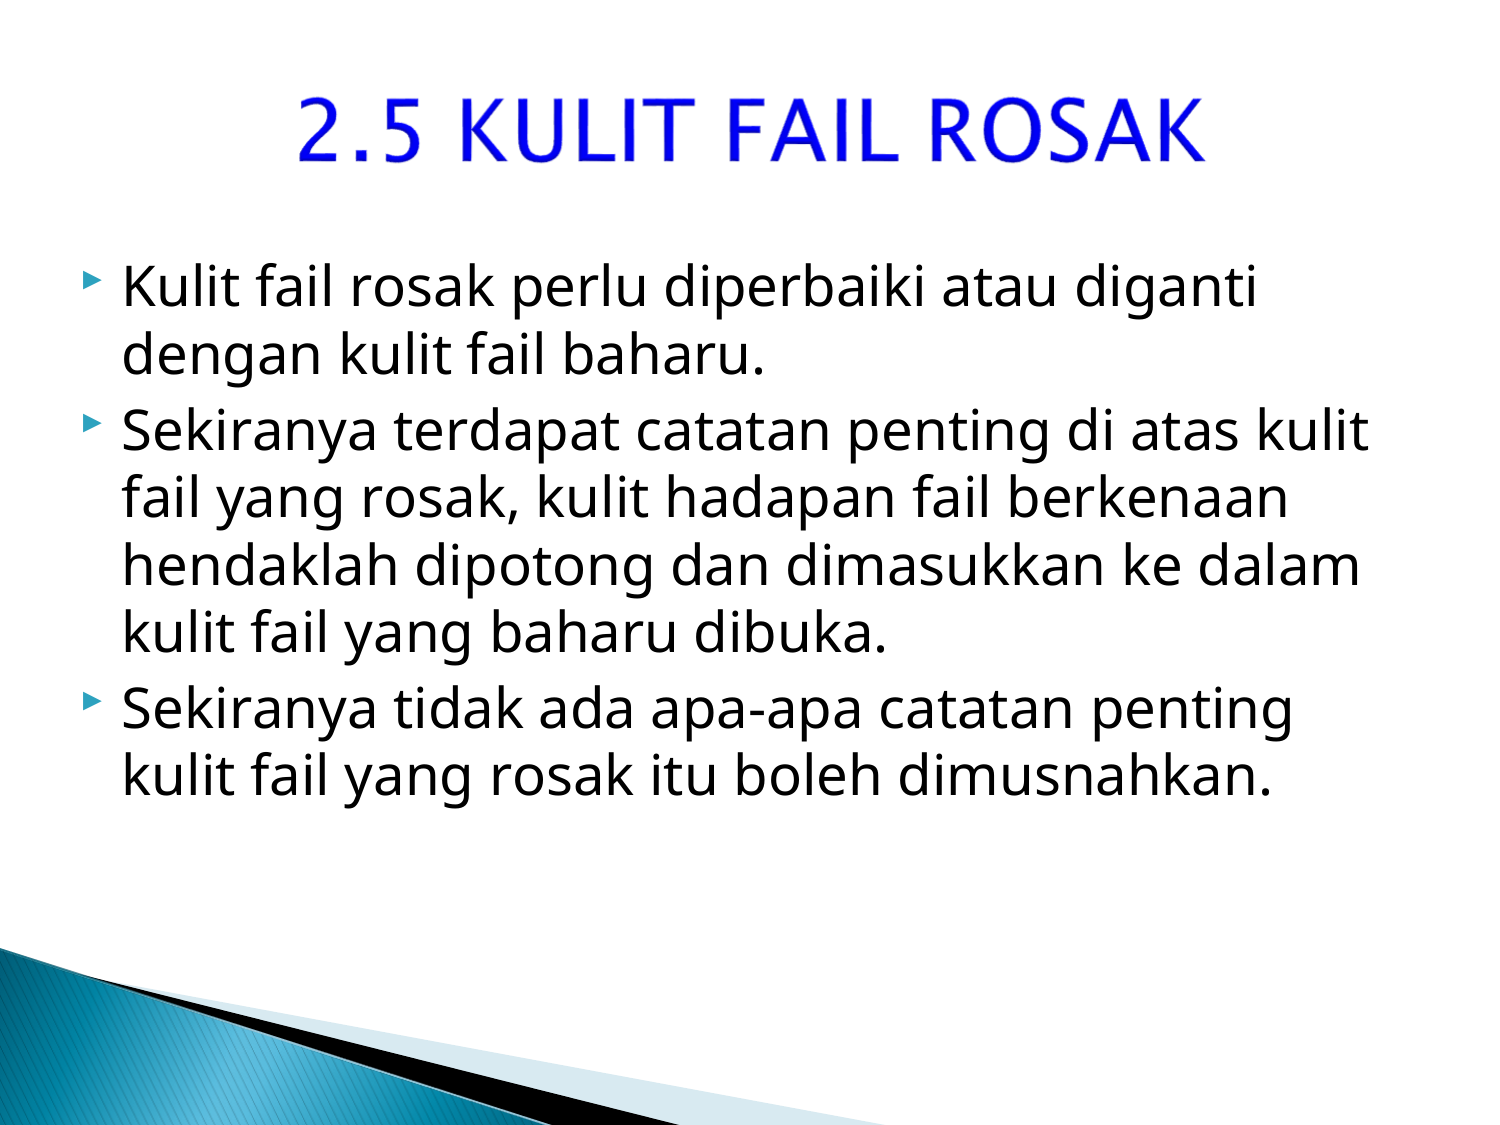

# Kulit fail rosak perlu diperbaiki atau diganti dengan kulit fail baharu.
Sekiranya terdapat catatan penting di atas kulit fail yang rosak, kulit hadapan fail berkenaan hendaklah dipotong dan dimasukkan ke dalam kulit fail yang baharu dibuka.
Sekiranya tidak ada apa-apa catatan penting kulit fail yang rosak itu boleh dimusnahkan.